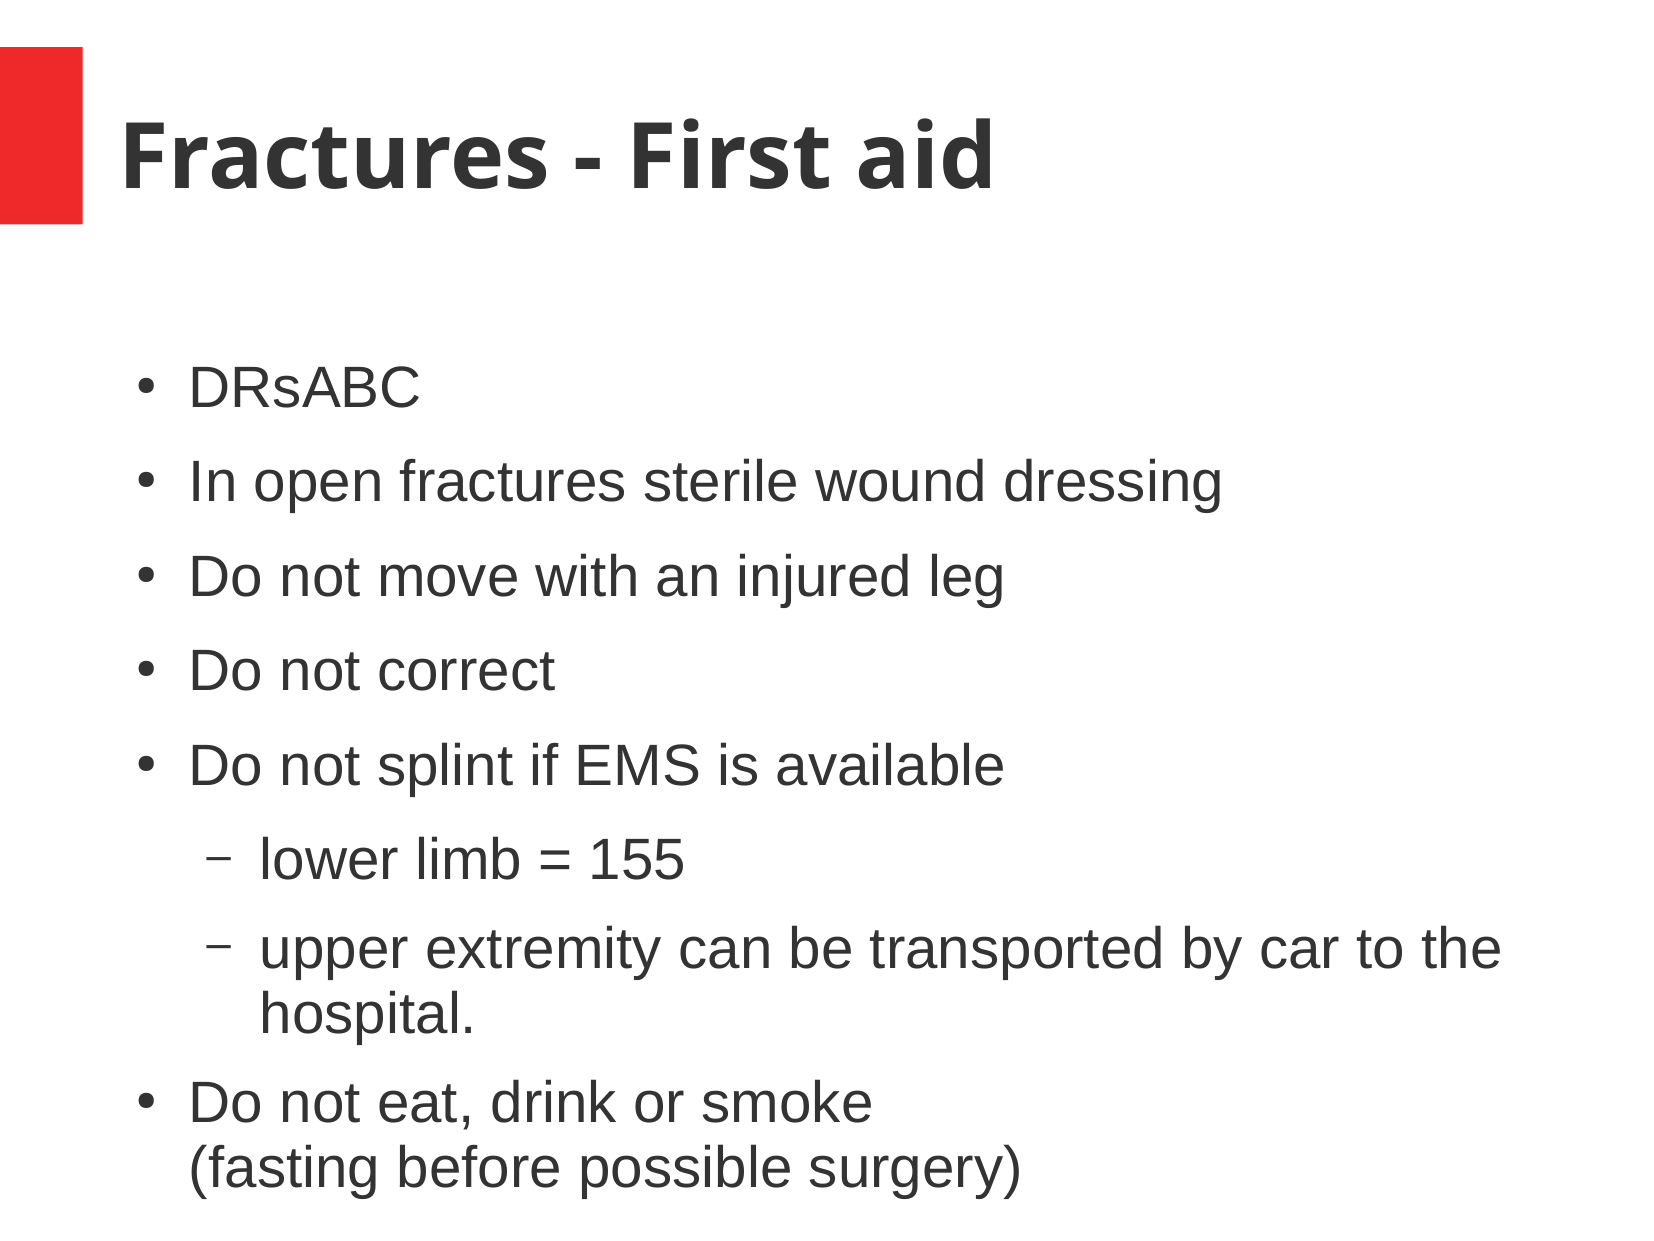

# Fractures - First aid
DRsABC
In open fractures sterile wound dressing
Do not move with an injured leg
Do not correct
Do not splint if EMS is available
lower limb = 155
upper extremity can be transported by car to the hospital.
Do not eat, drink or smoke
(fasting before possible surgery)